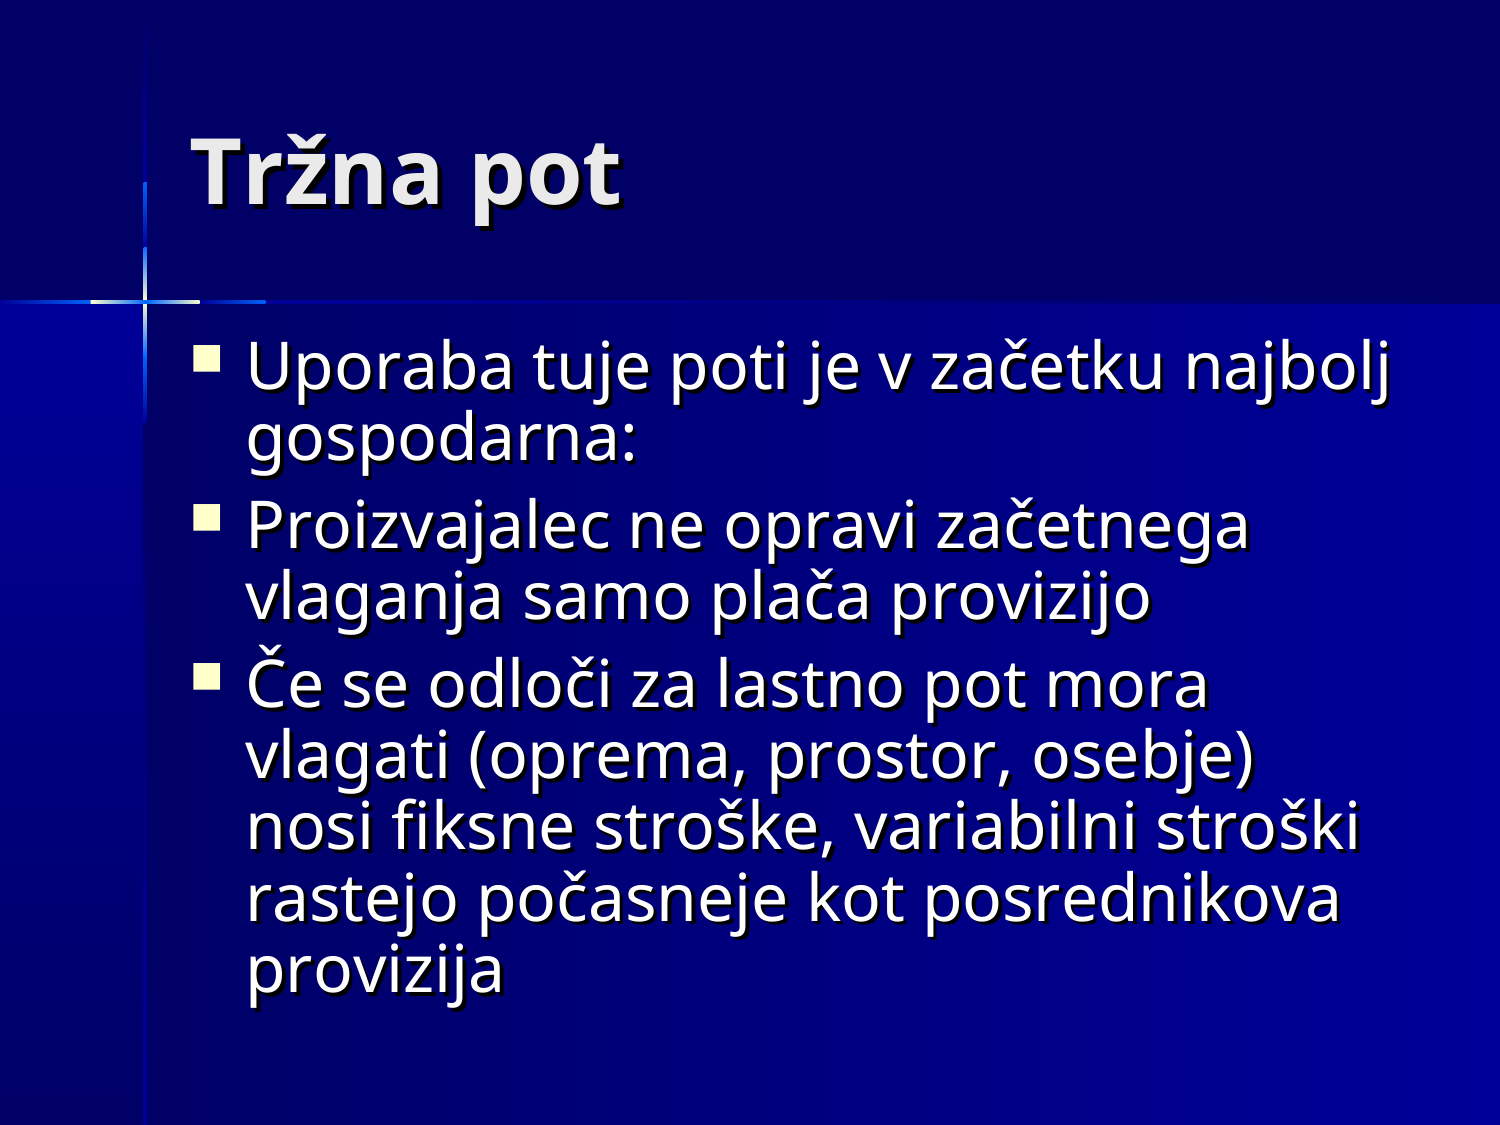

# Tržna pot
Uporaba tuje poti je v začetku najbolj gospodarna:
Proizvajalec ne opravi začetnega vlaganja samo plača provizijo
Če se odloči za lastno pot mora vlagati (oprema, prostor, osebje) nosi fiksne stroške, variabilni stroški rastejo počasneje kot posrednikova provizija